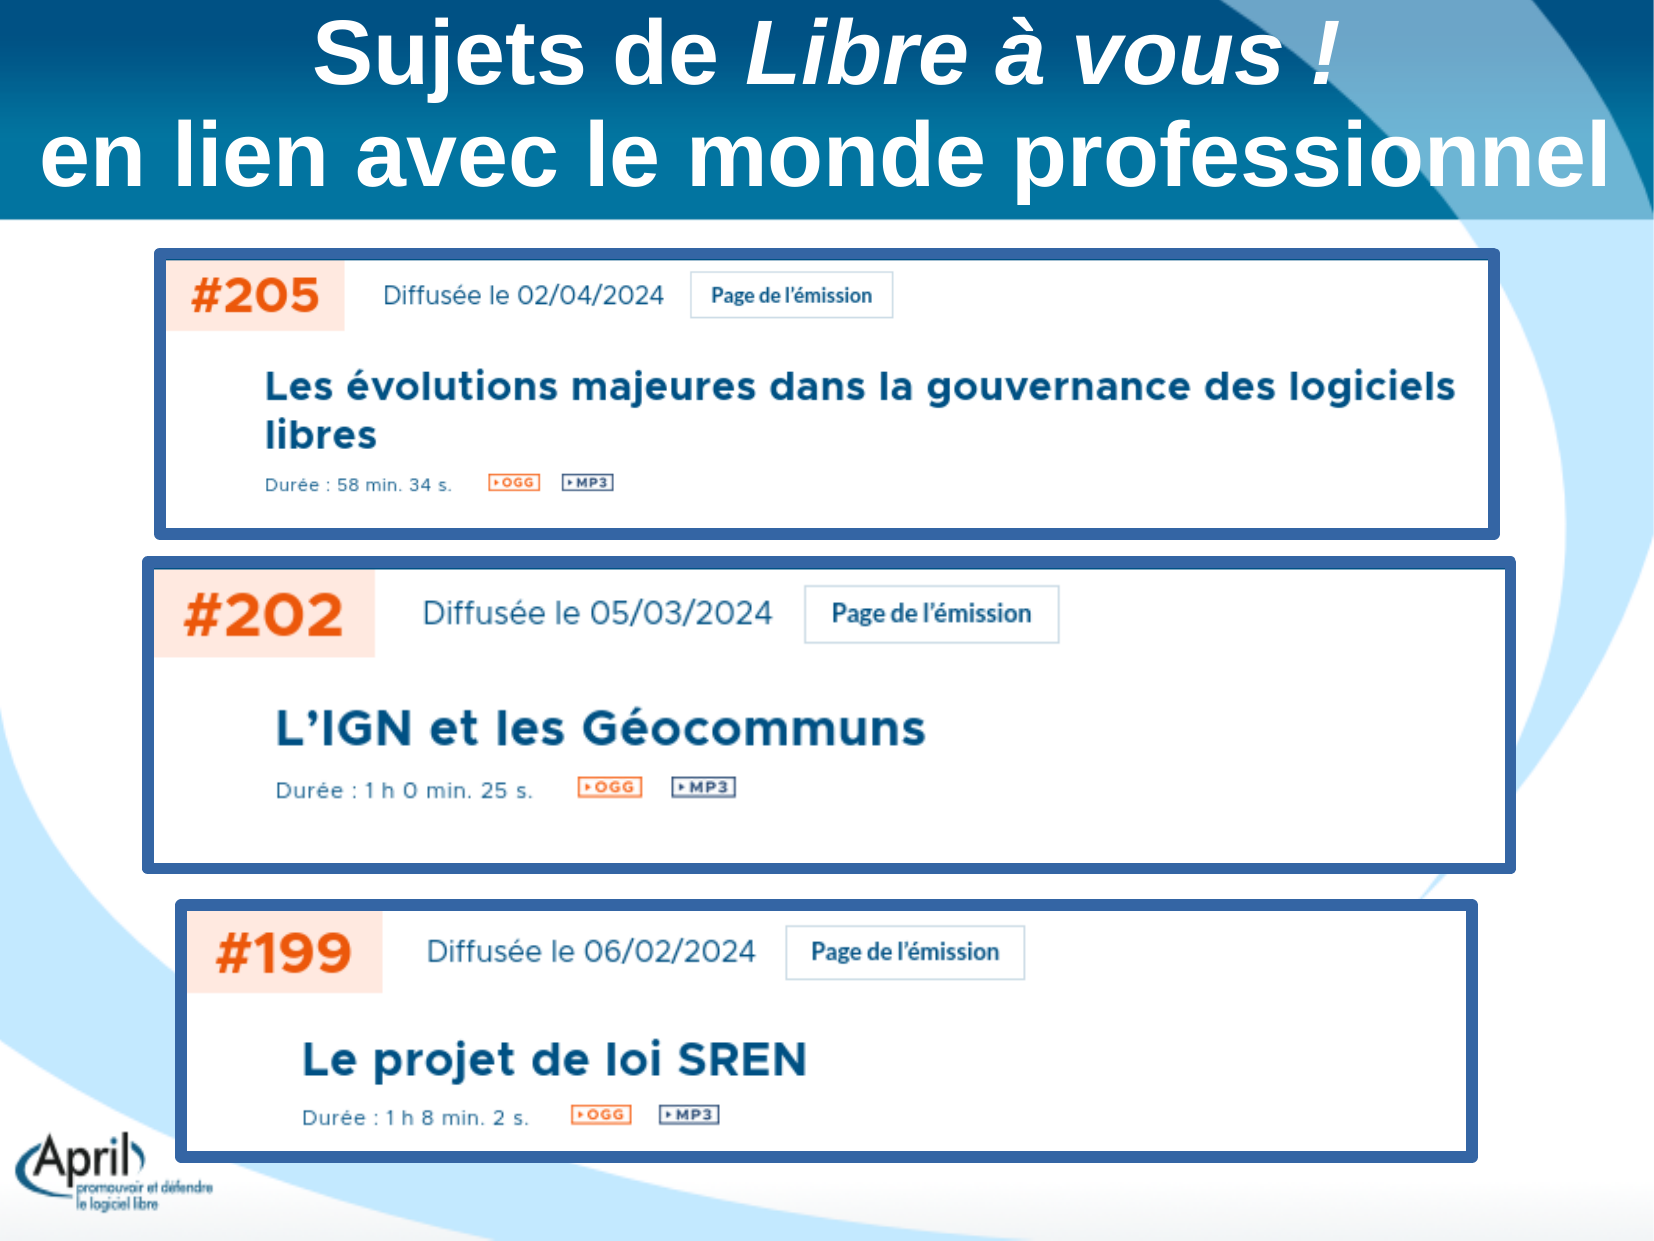

# Sujets de Libre à vous ! en lien avec le monde professionnel